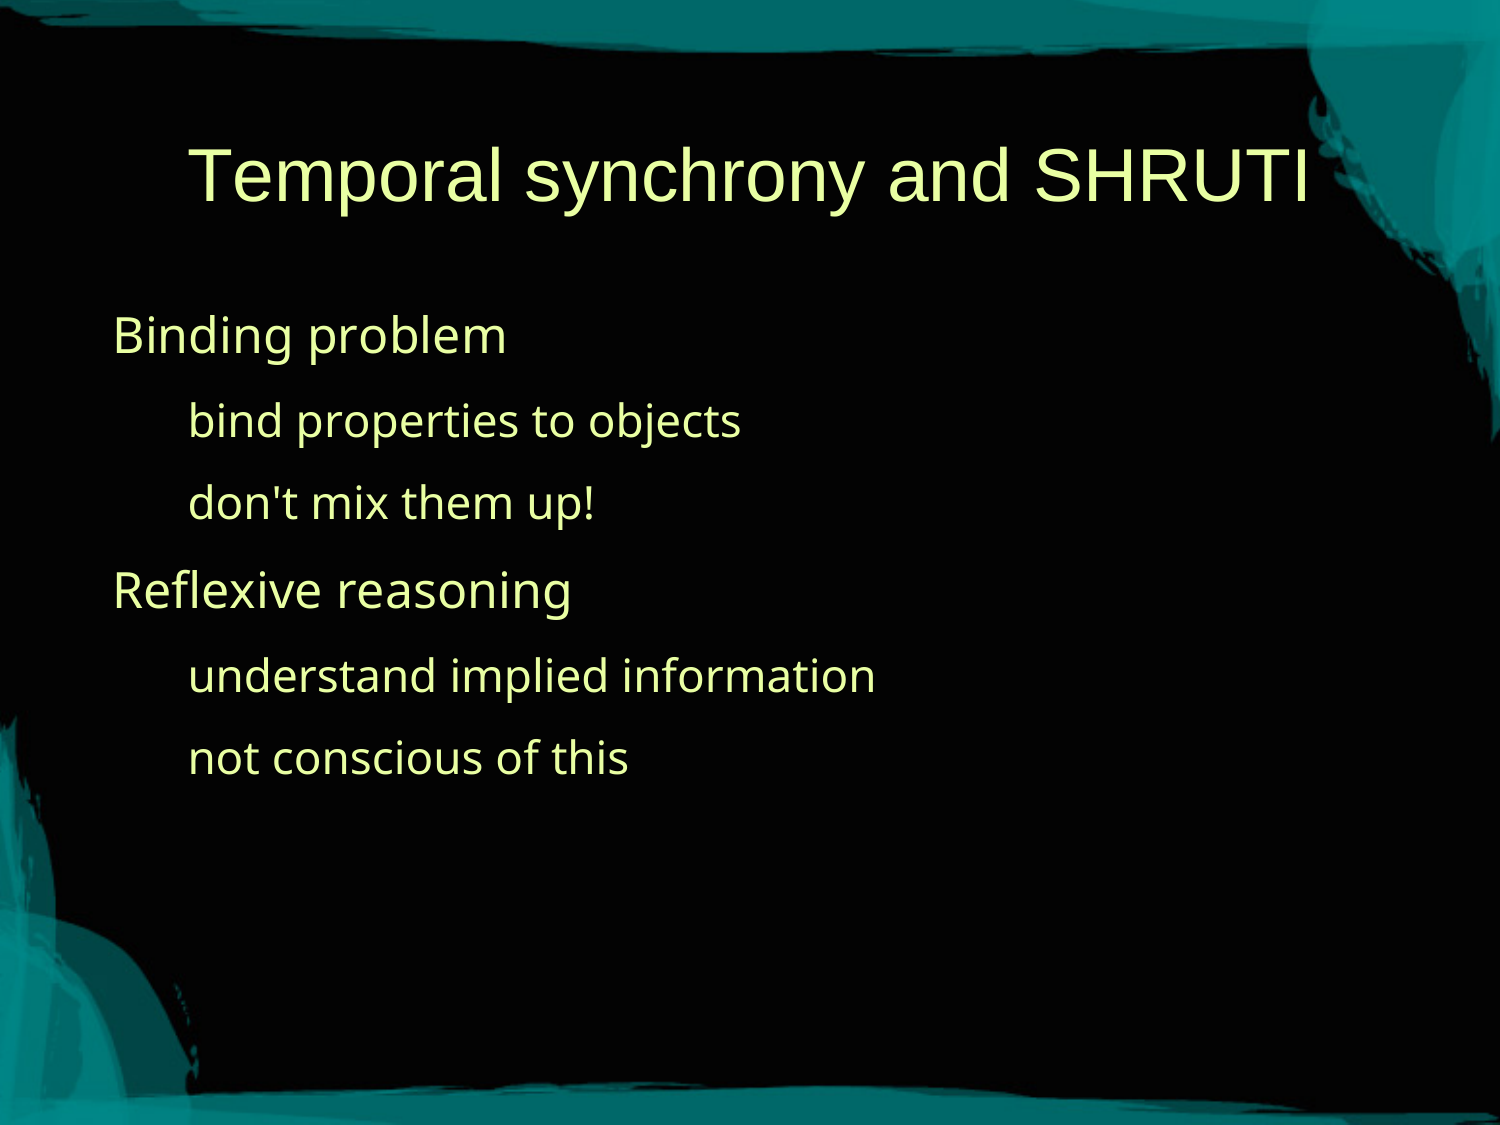

# Temporal synchrony and SHRUTI
Binding problem
bind properties to objects
don't mix them up!
Reflexive reasoning
understand implied information
not conscious of this